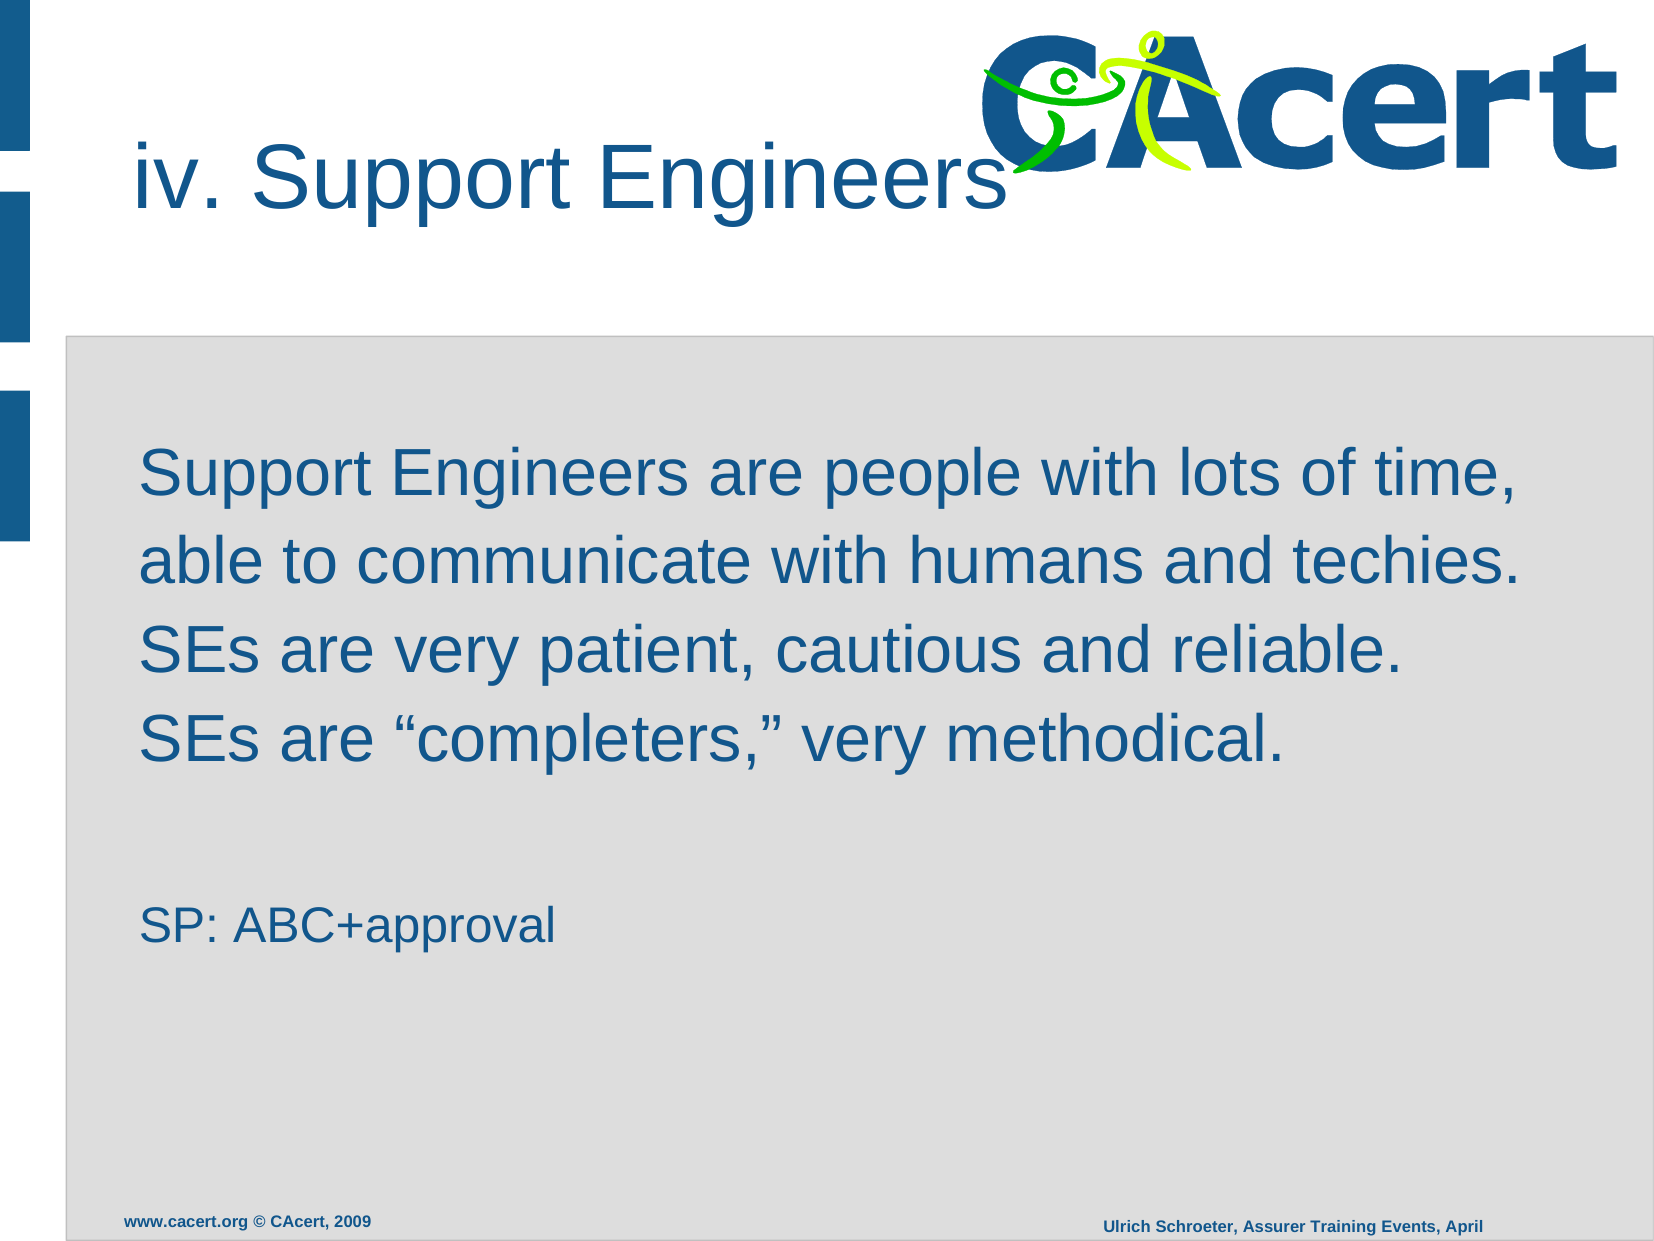

iv. Support Engineers
Support Engineers are people with lots of time,
able to communicate with humans and techies.
SEs are very patient, cautious and reliable.
SEs are “completers,” very methodical.
SP: ABC+approval